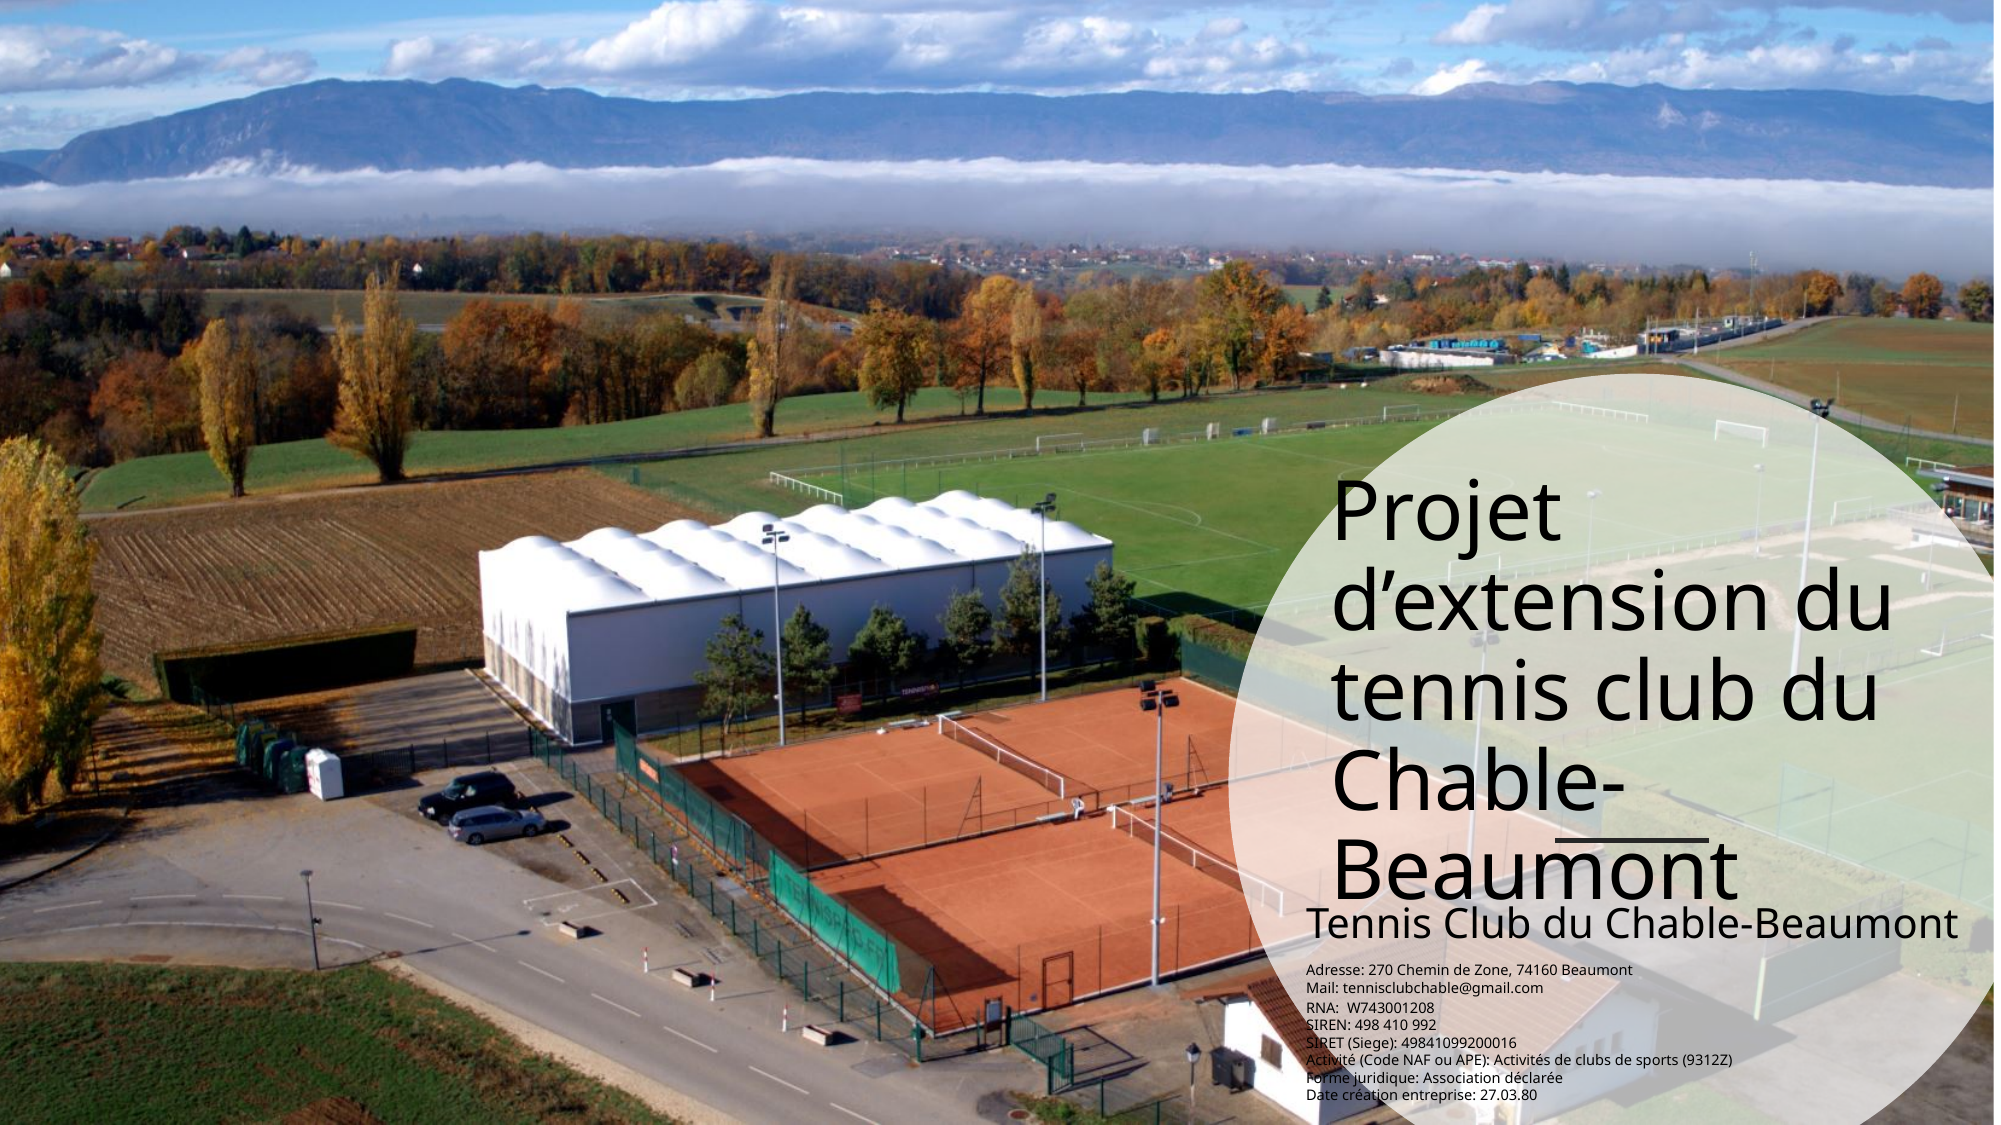

# Projet d’extension du tennis club du Chable-Beaumont
Tennis Club du Chable-Beaumont
Adresse: 270 Chemin de Zone, 74160 Beaumont
Mail: tennisclubchable@gmail.com
RNA: W743001208
SIREN: 498 410 992
SIRET (Siege): 49841099200016
Activité (Code NAF ou APE): Activités de clubs de sports (9312Z)
Forme juridique: Association déclarée
Date création entreprise: 27.03.80